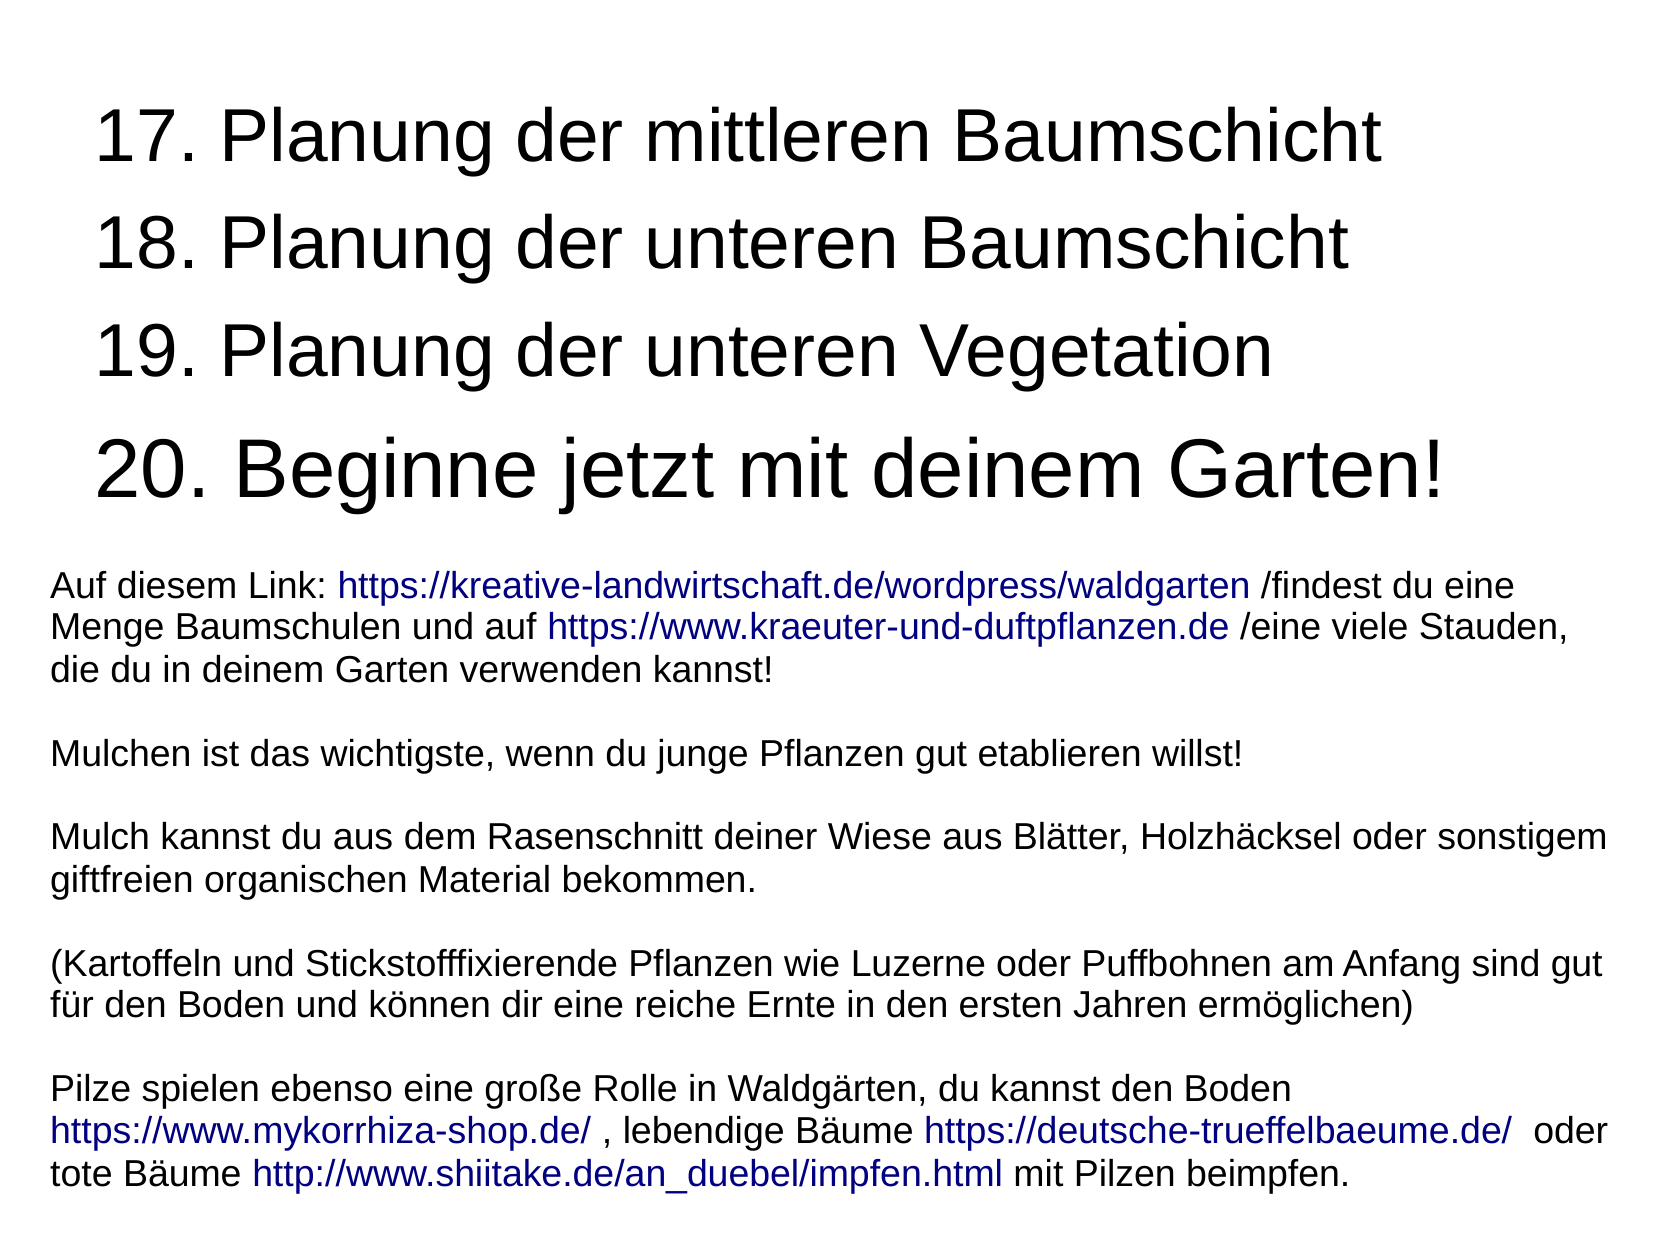

# 17. Planung der mittleren Baumschicht 18. Planung der unteren Baumschicht 19. Planung der unteren Vegetation 20. Beginne jetzt mit deinem Garten!
Auf diesem Link: https://kreative-landwirtschaft.de/wordpress/waldgarten /findest du eine Menge Baumschulen und auf https://www.kraeuter-und-duftpflanzen.de /eine viele Stauden, die du in deinem Garten verwenden kannst!
Mulchen ist das wichtigste, wenn du junge Pflanzen gut etablieren willst!
Mulch kannst du aus dem Rasenschnitt deiner Wiese aus Blätter, Holzhäcksel oder sonstigem giftfreien organischen Material bekommen.
(Kartoffeln und Stickstofffixierende Pflanzen wie Luzerne oder Puffbohnen am Anfang sind gut für den Boden und können dir eine reiche Ernte in den ersten Jahren ermöglichen)
Pilze spielen ebenso eine große Rolle in Waldgärten, du kannst den Boden https://www.mykorrhiza-shop.de/ , lebendige Bäume https://deutsche-trueffelbaeume.de/ oder tote Bäume http://www.shiitake.de/an_duebel/impfen.html mit Pilzen beimpfen.